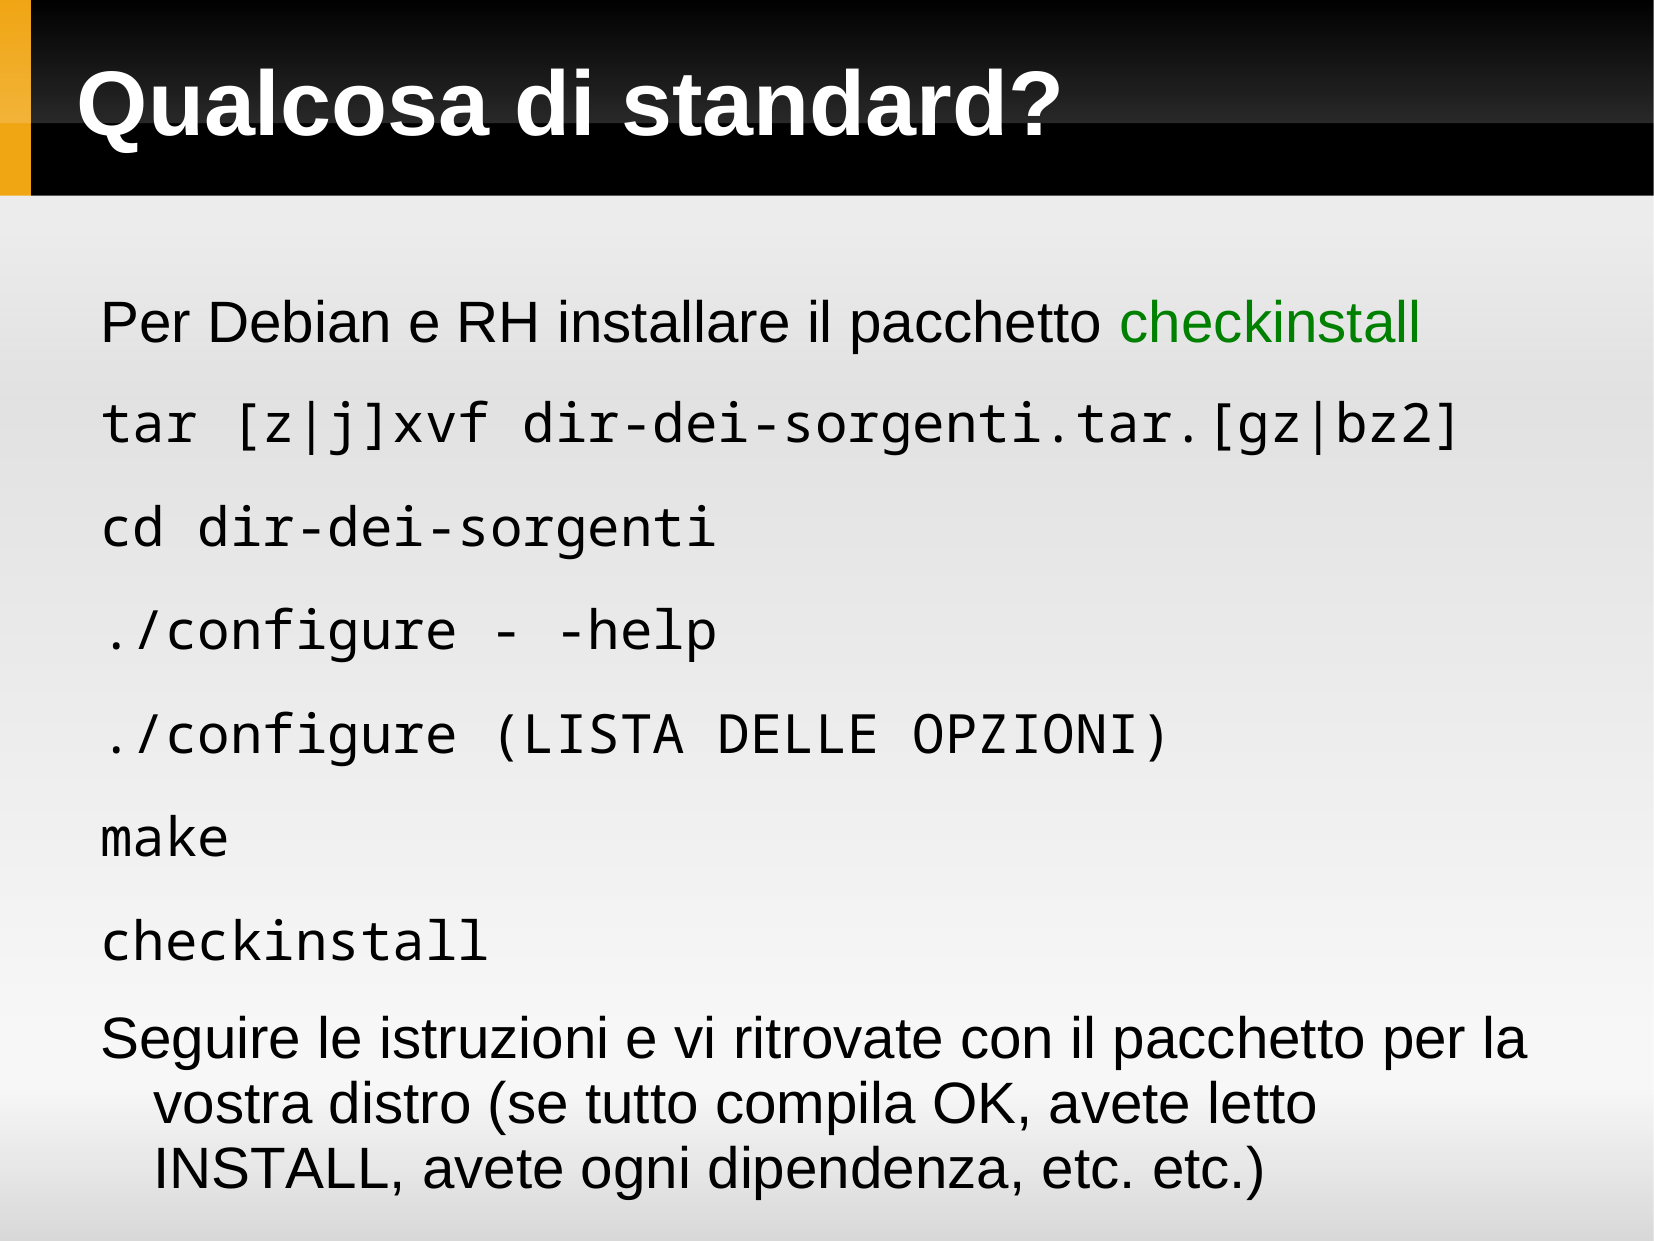

# Qualcosa di standard?
Per Debian e RH installare il pacchetto checkinstall
tar [z|j]xvf dir-dei-sorgenti.tar.[gz|bz2]
cd dir-dei-sorgenti
./configure - -help
./configure (LISTA DELLE OPZIONI)
make
checkinstall
Seguire le istruzioni e vi ritrovate con il pacchetto per la vostra distro (se tutto compila OK, avete letto INSTALL, avete ogni dipendenza, etc. etc.)